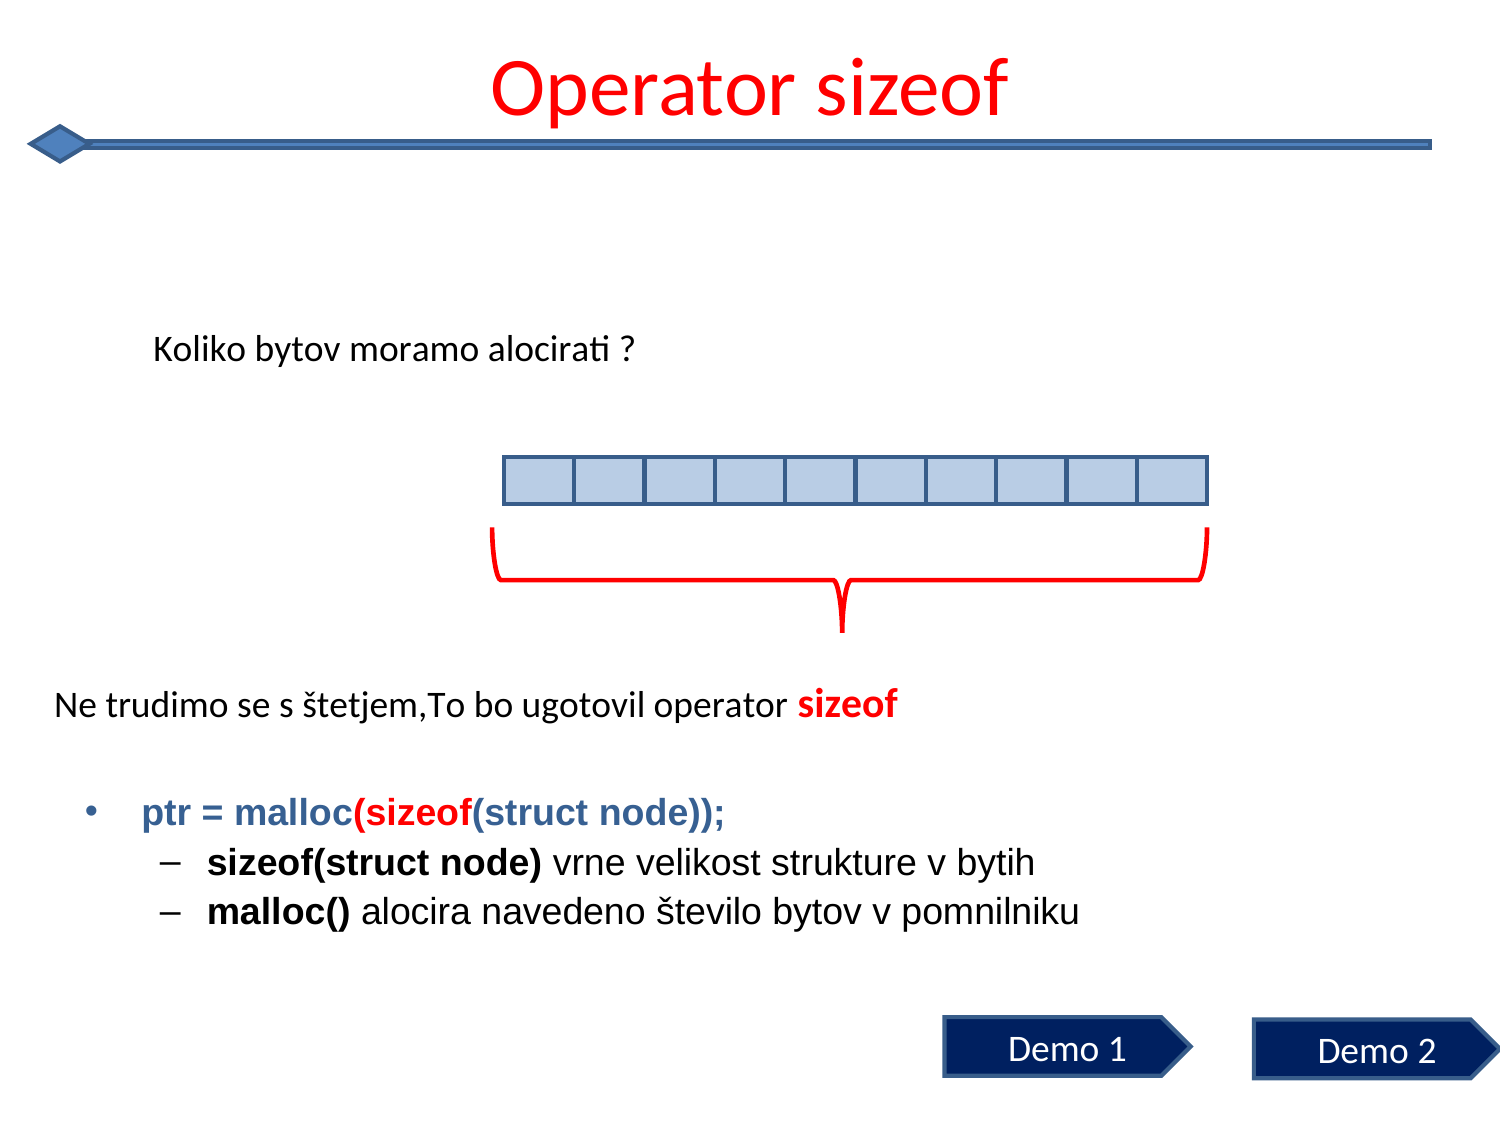

# Operator sizeof
Koliko bytov moramo alocirati ?
Ne trudimo se s štetjem,To bo ugotovil operator sizeof
ptr = malloc(sizeof(struct node));
sizeof(struct node) vrne velikost strukture v bytih
malloc() alocira navedeno število bytov v pomnilniku
Demo 1
Demo 2